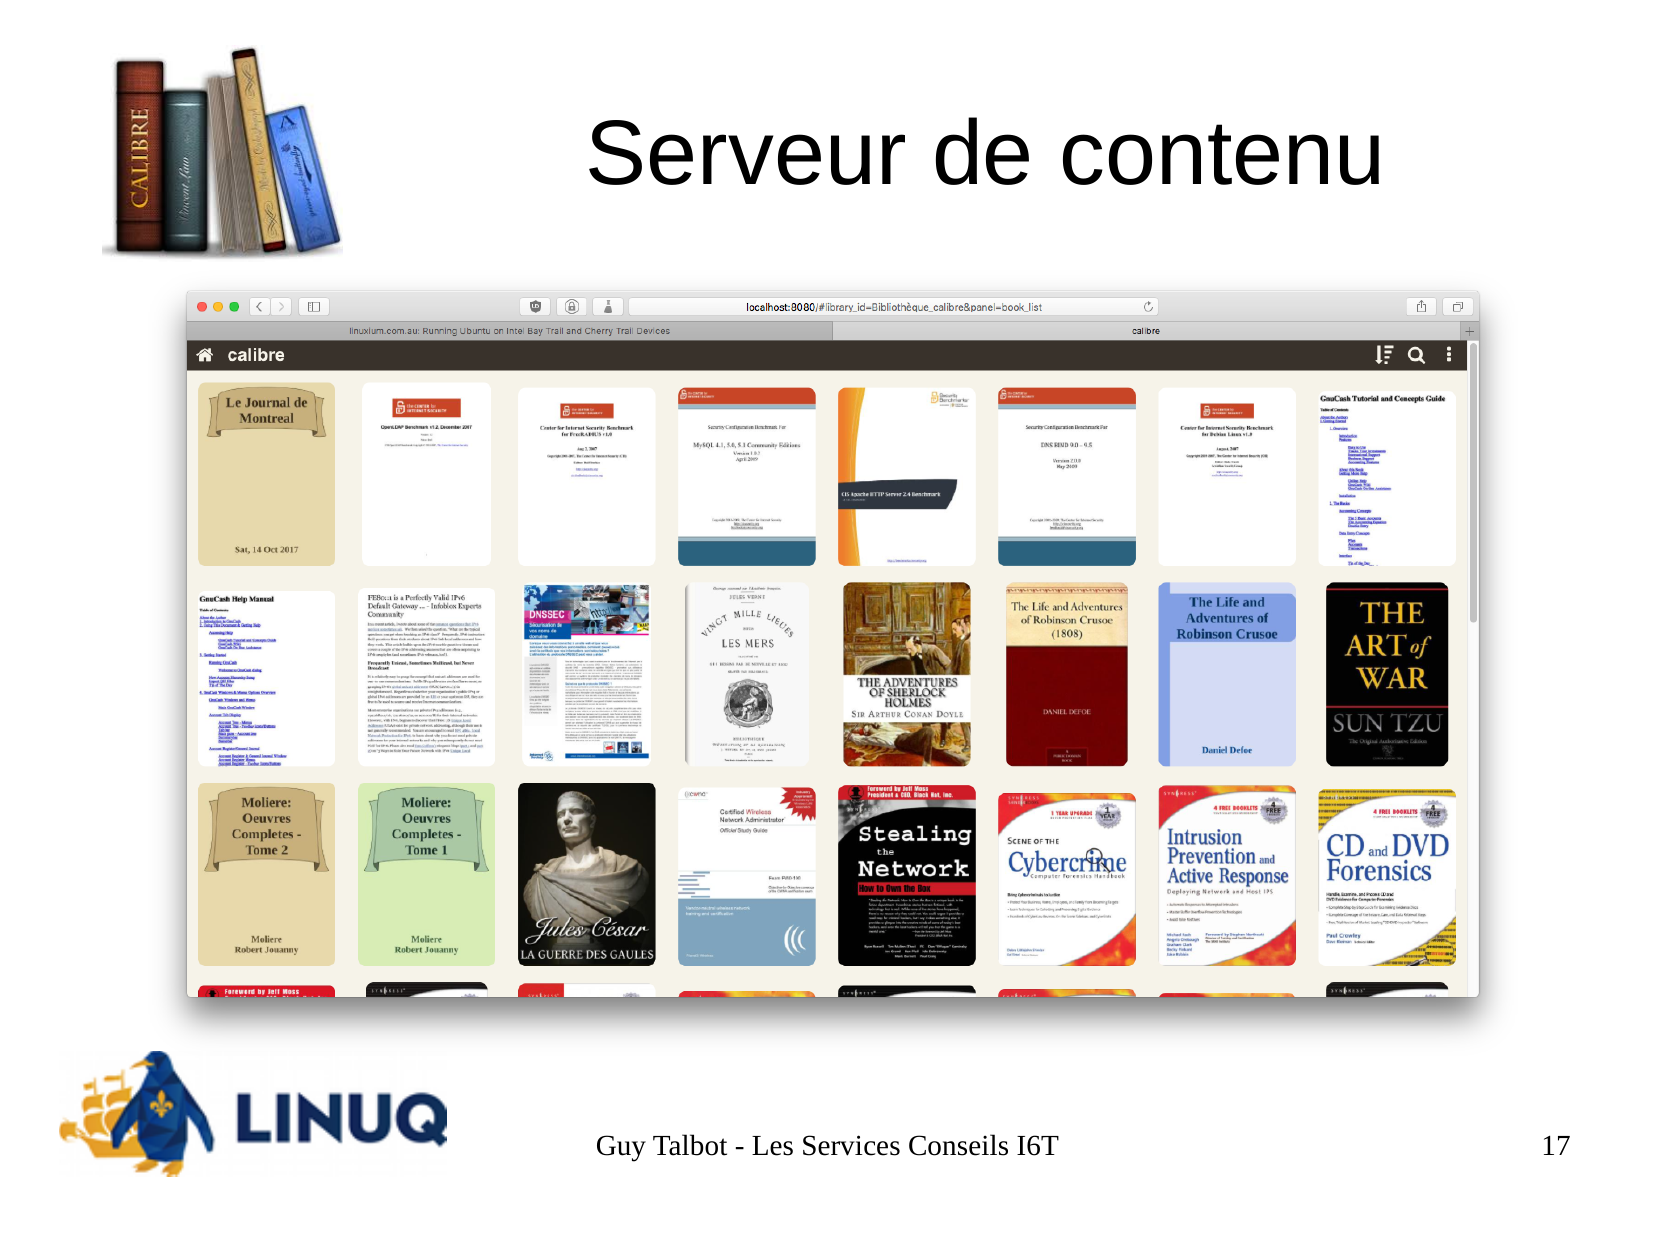

# Serveur de contenu
Guy Talbot - Les Services Conseils I6T
17